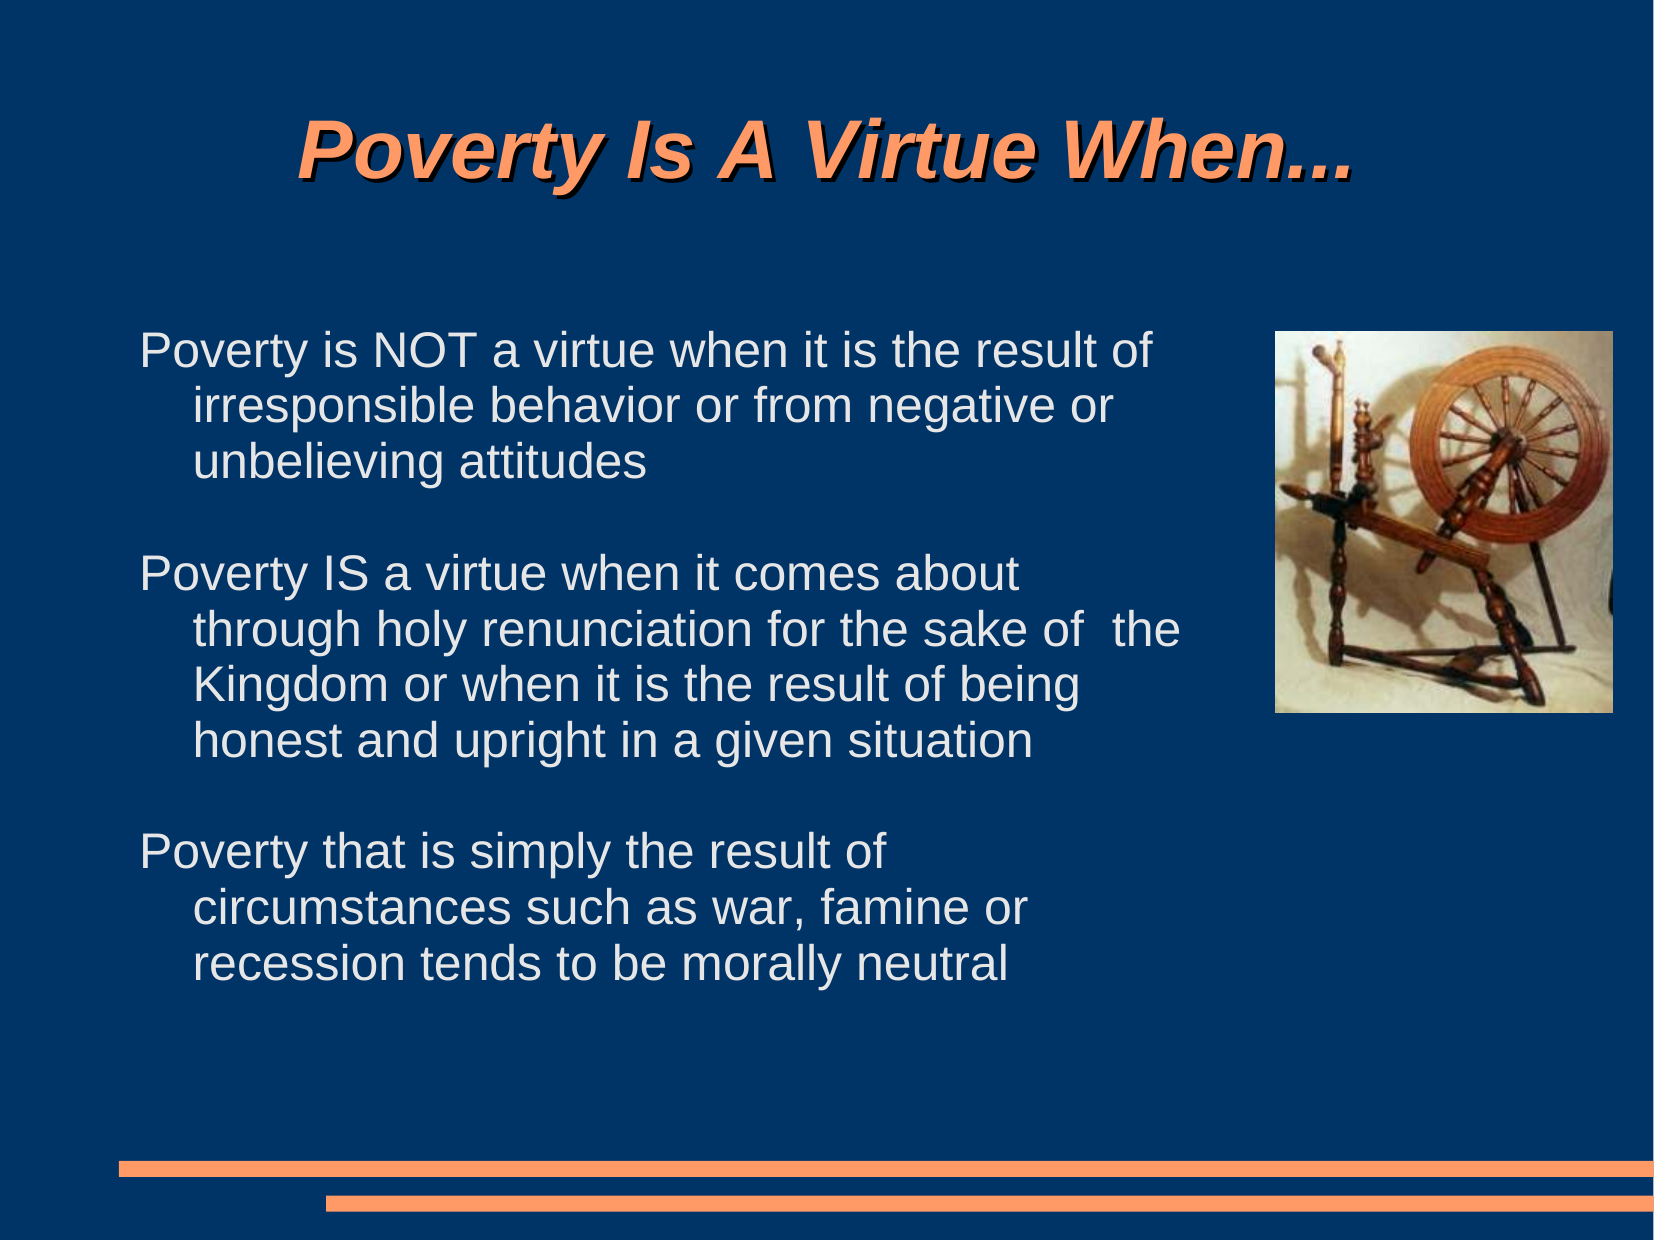

# Poverty Is A Virtue When...
Poverty is NOT a virtue when it is the result of irresponsible behavior or from negative or unbelieving attitudes
Poverty IS a virtue when it comes about through holy renunciation for the sake of the Kingdom or when it is the result of being honest and upright in a given situation
Poverty that is simply the result of circumstances such as war, famine or recession tends to be morally neutral